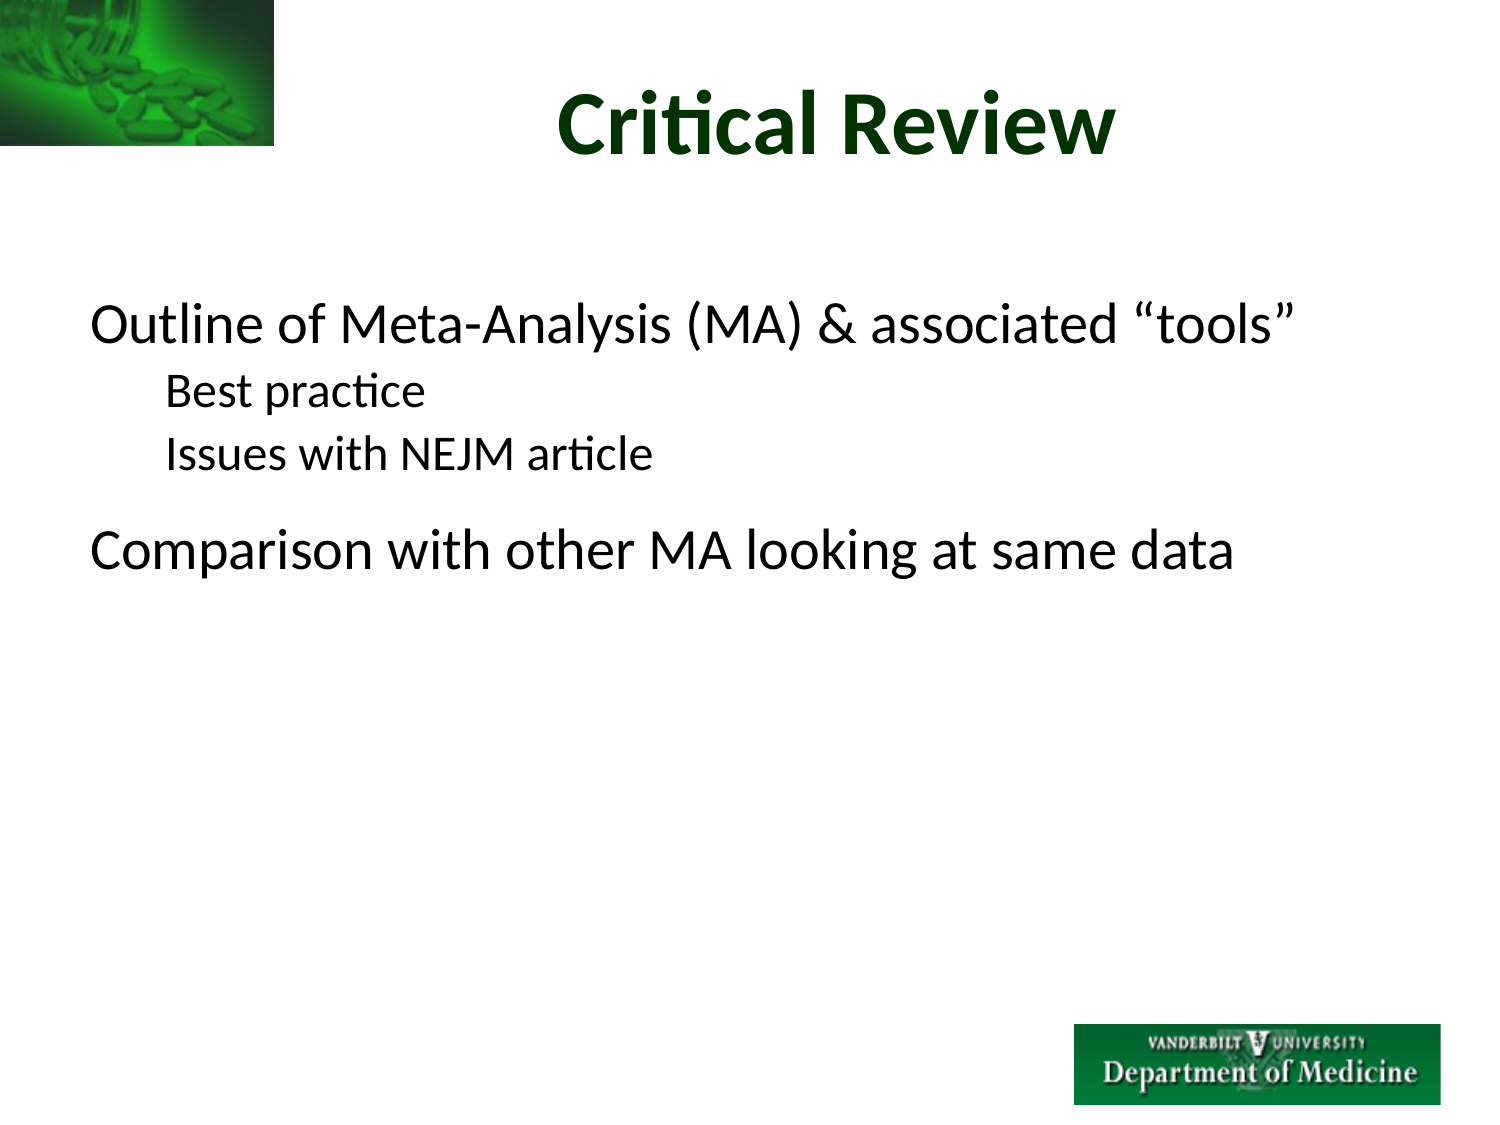

Critical Review
# Outline of Meta-Analysis (MA) & associated “tools”
Best practice
Issues with NEJM article
Comparison with other MA looking at same data